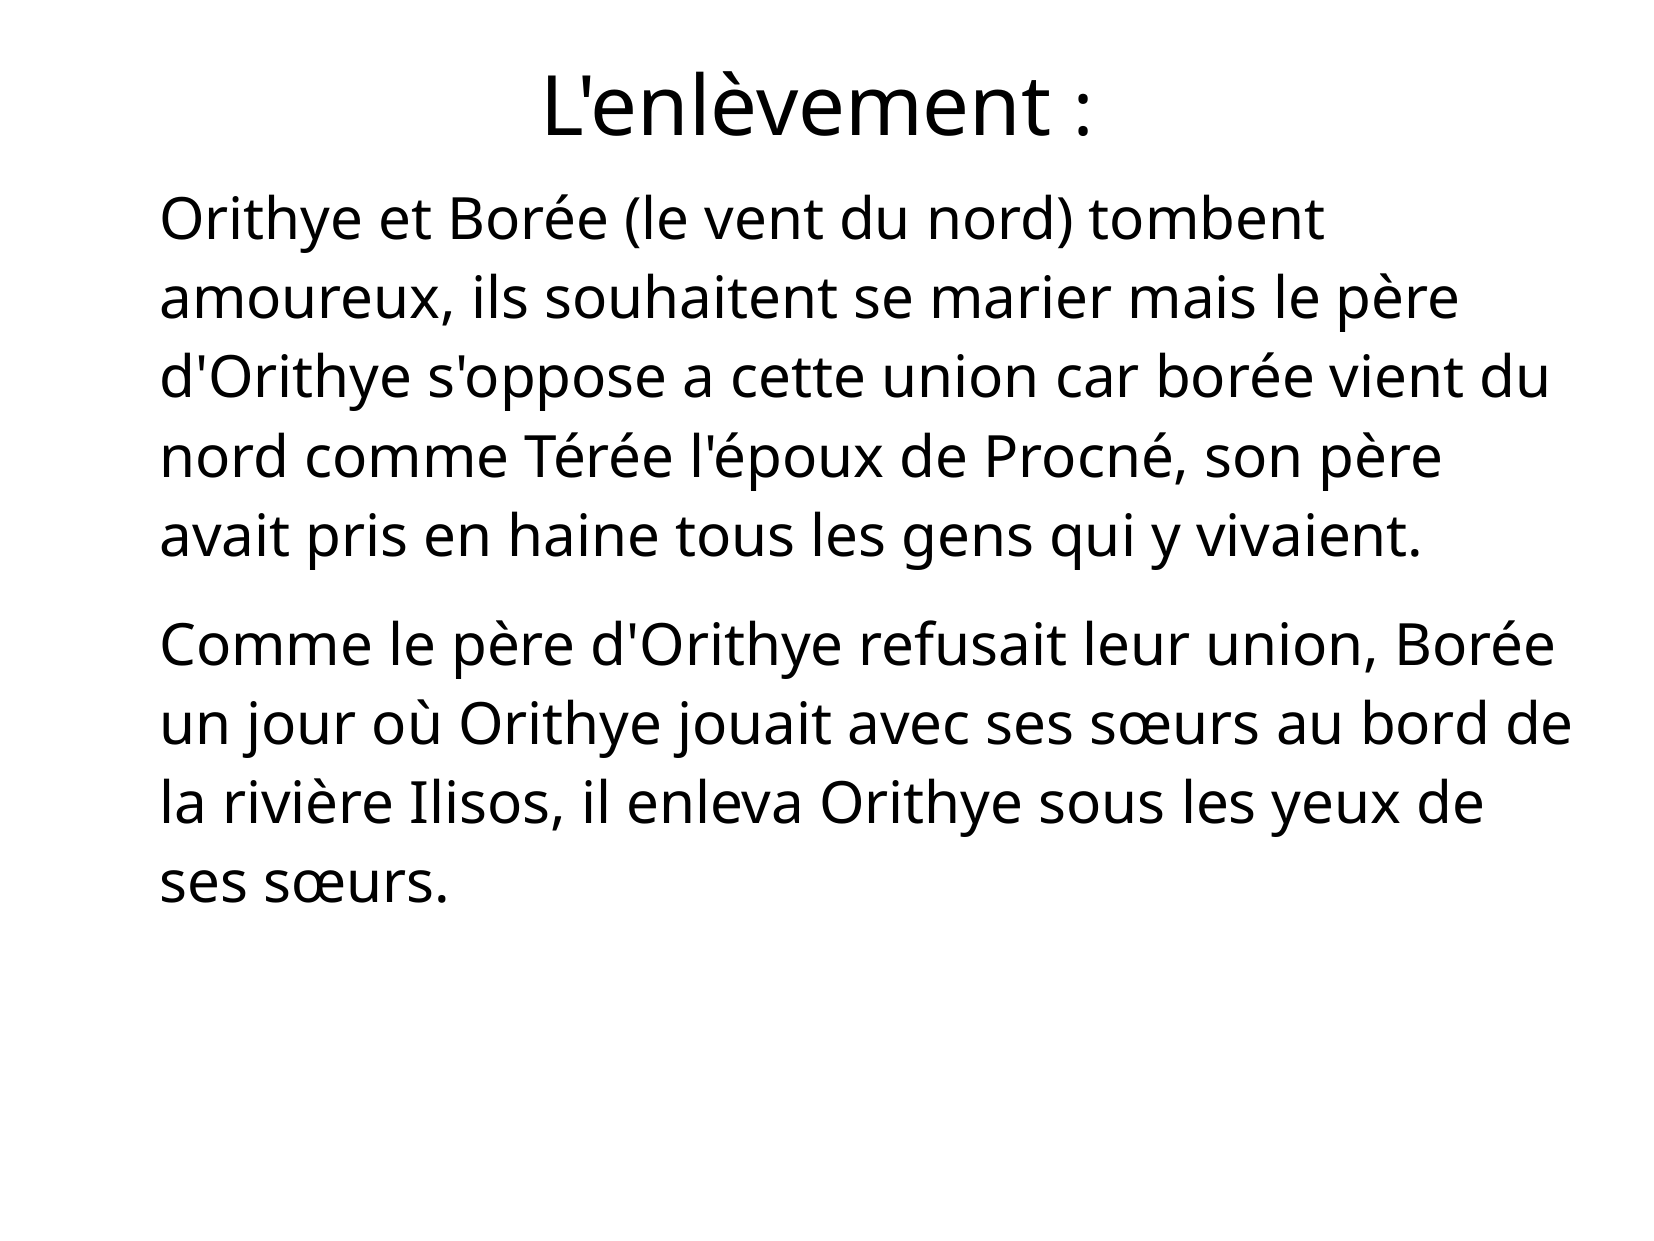

# L'enlèvement :
Orithye et Borée (le vent du nord) tombent amoureux, ils souhaitent se marier mais le père d'Orithye s'oppose a cette union car borée vient du nord comme Térée l'époux de Procné, son père avait pris en haine tous les gens qui y vivaient.
Comme le père d'Orithye refusait leur union, Borée un jour où Orithye jouait avec ses sœurs au bord de la rivière Ilisos, il enleva Orithye sous les yeux de ses sœurs.